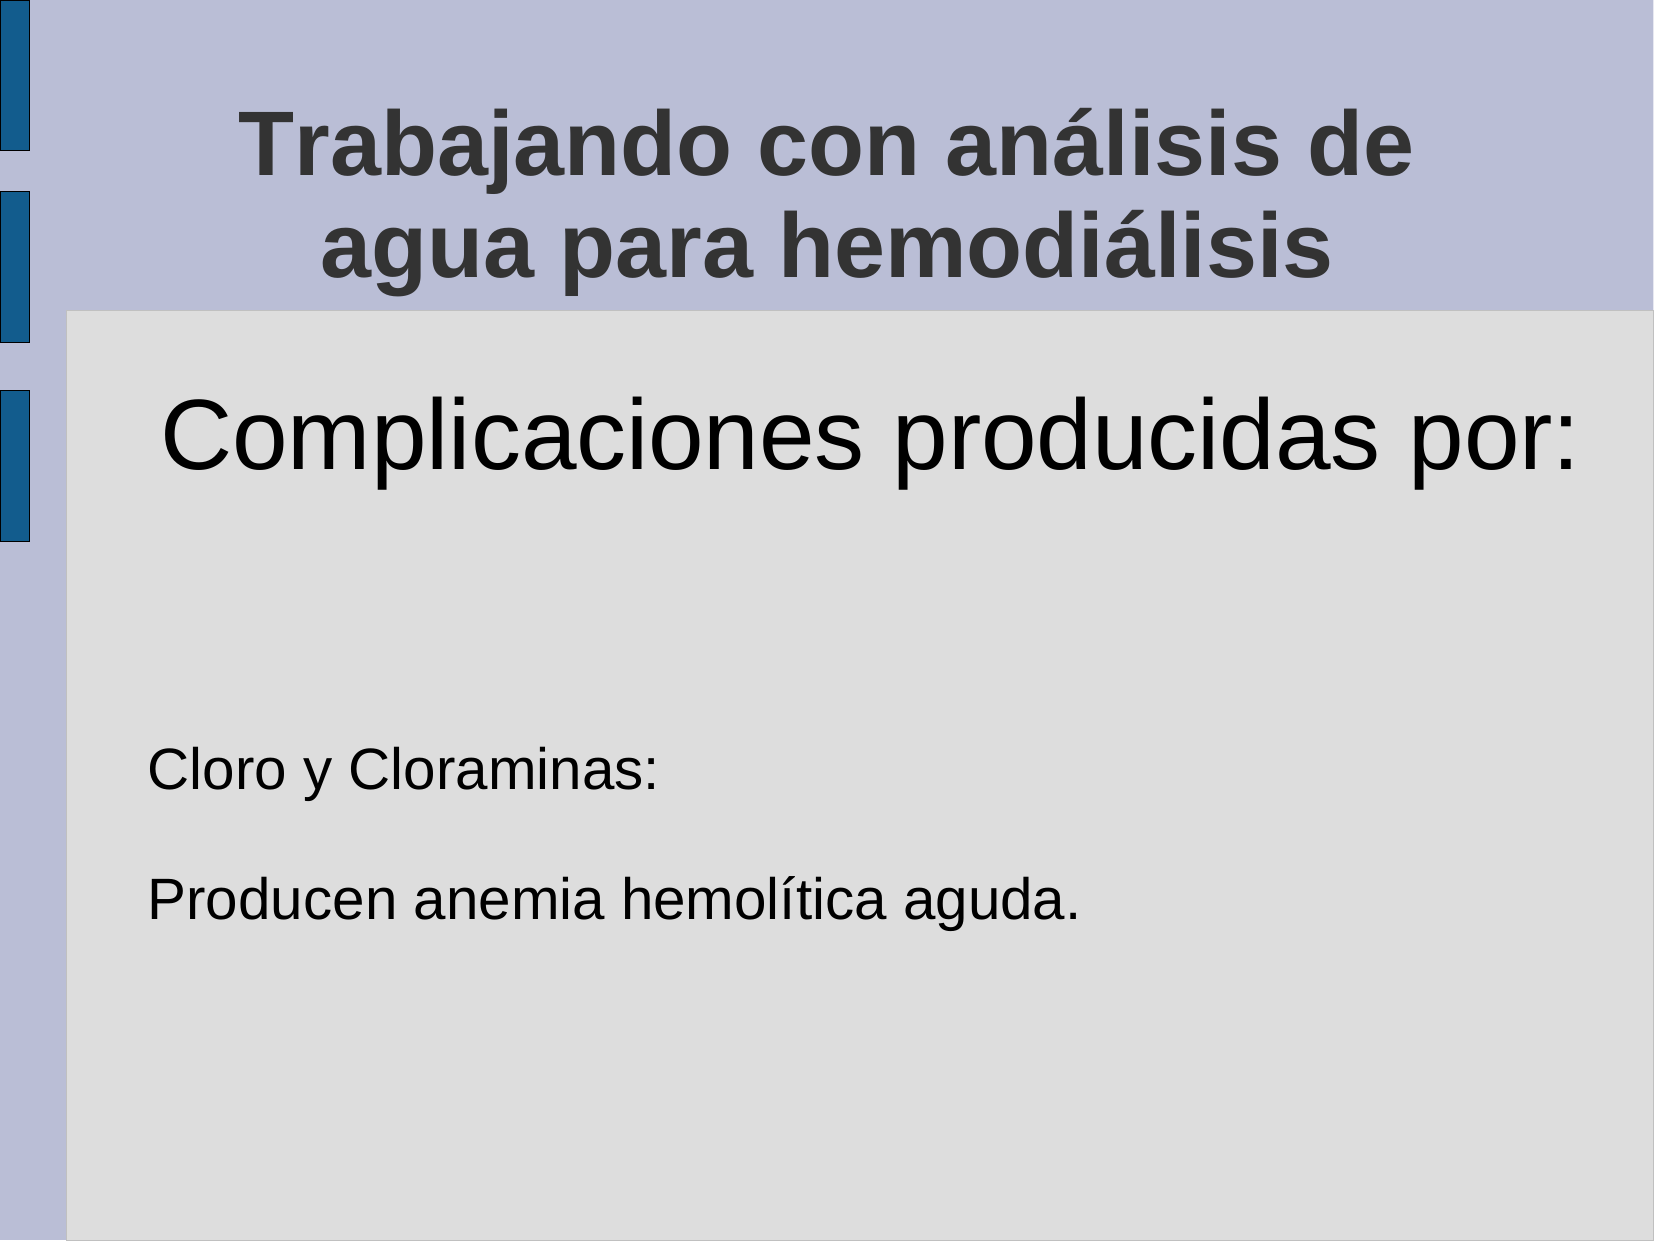

# Trabajando con análisis de agua para hemodiálisis
Complicaciones producidas por:
Cloro y Cloraminas:
Producen anemia hemolítica aguda.